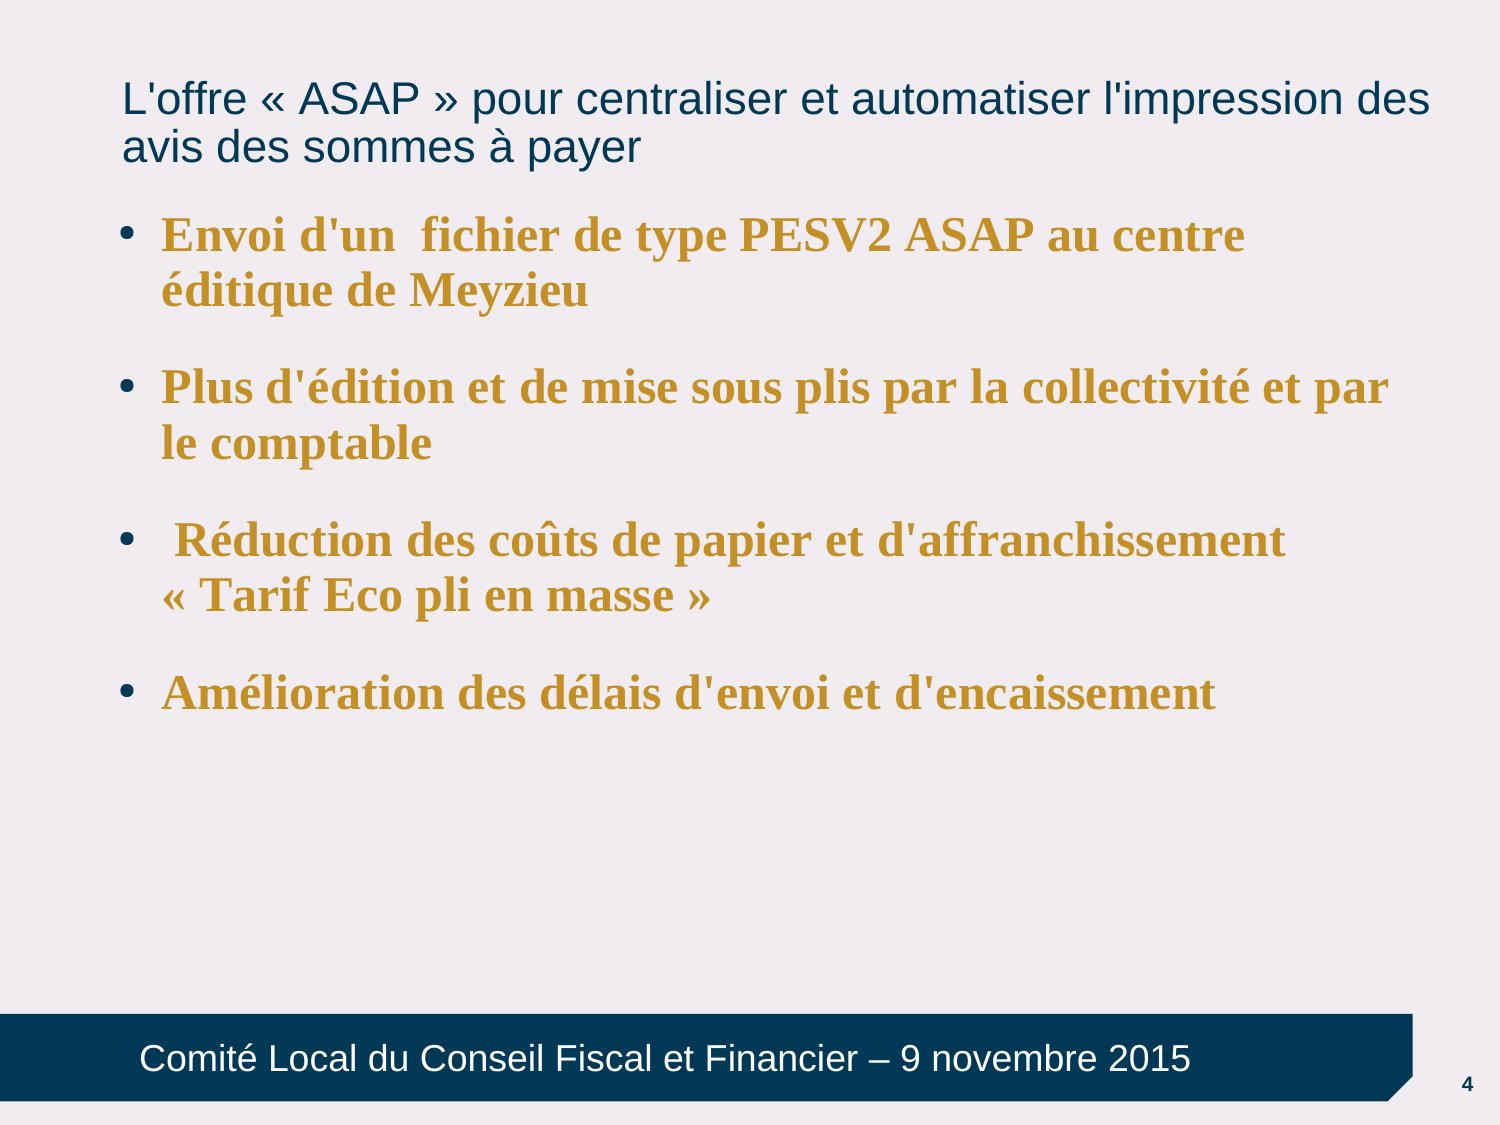

# L'offre « ASAP » pour centraliser et automatiser l'impression des avis des sommes à payer
Envoi d'un fichier de type PESV2 ASAP au centre éditique de Meyzieu
Plus d'édition et de mise sous plis par la collectivité et par le comptable
 Réduction des coûts de papier et d'affranchissement « Tarif Eco pli en masse »
Amélioration des délais d'envoi et d'encaissement